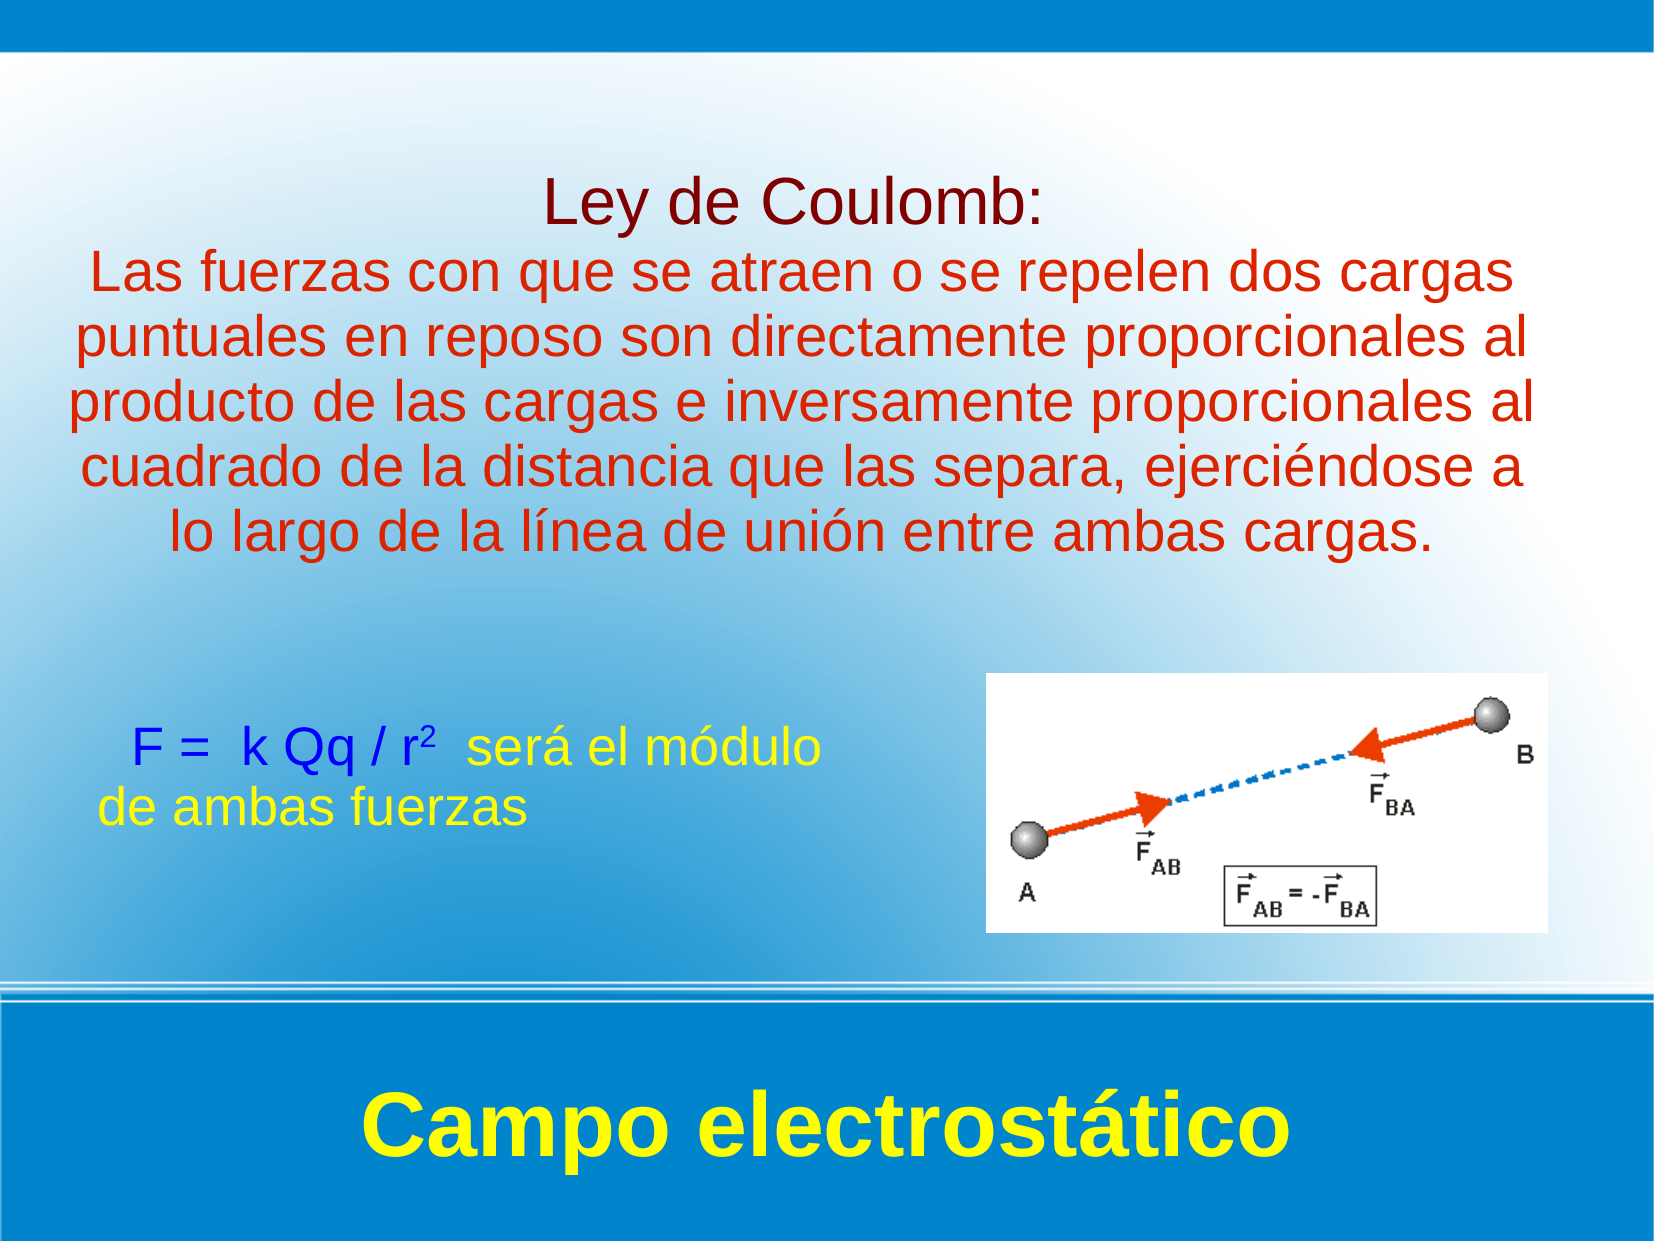

Ley de Coulomb:
Las fuerzas con que se atraen o se repelen dos cargas puntuales en reposo son directamente proporcionales al producto de las cargas e inversamente proporcionales al cuadrado de la distancia que las separa, ejerciéndose a lo largo de la línea de unión entre ambas cargas.
 F = k Qq / r2 será el módulo de ambas fuerzas
# Campo electrostático